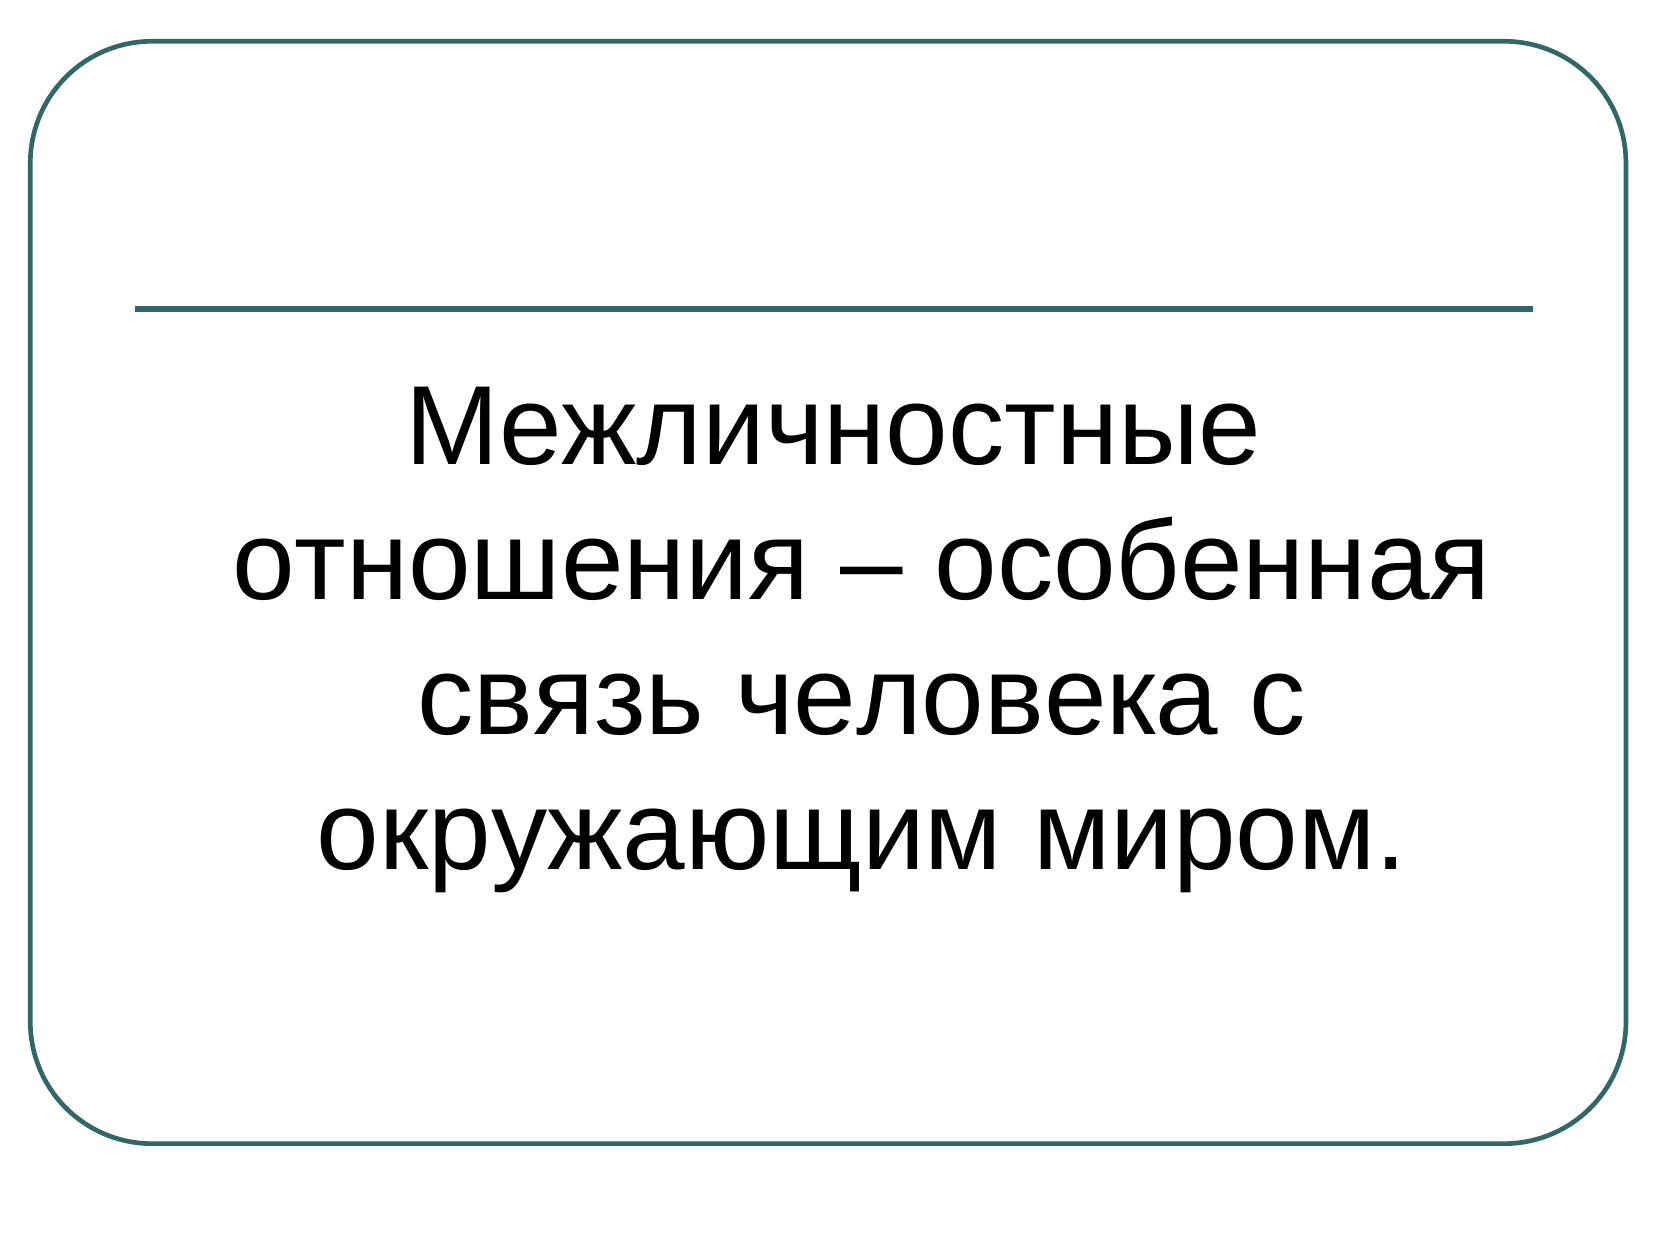

# Межличностные отношения – особенная связь человека с окружающим миром.